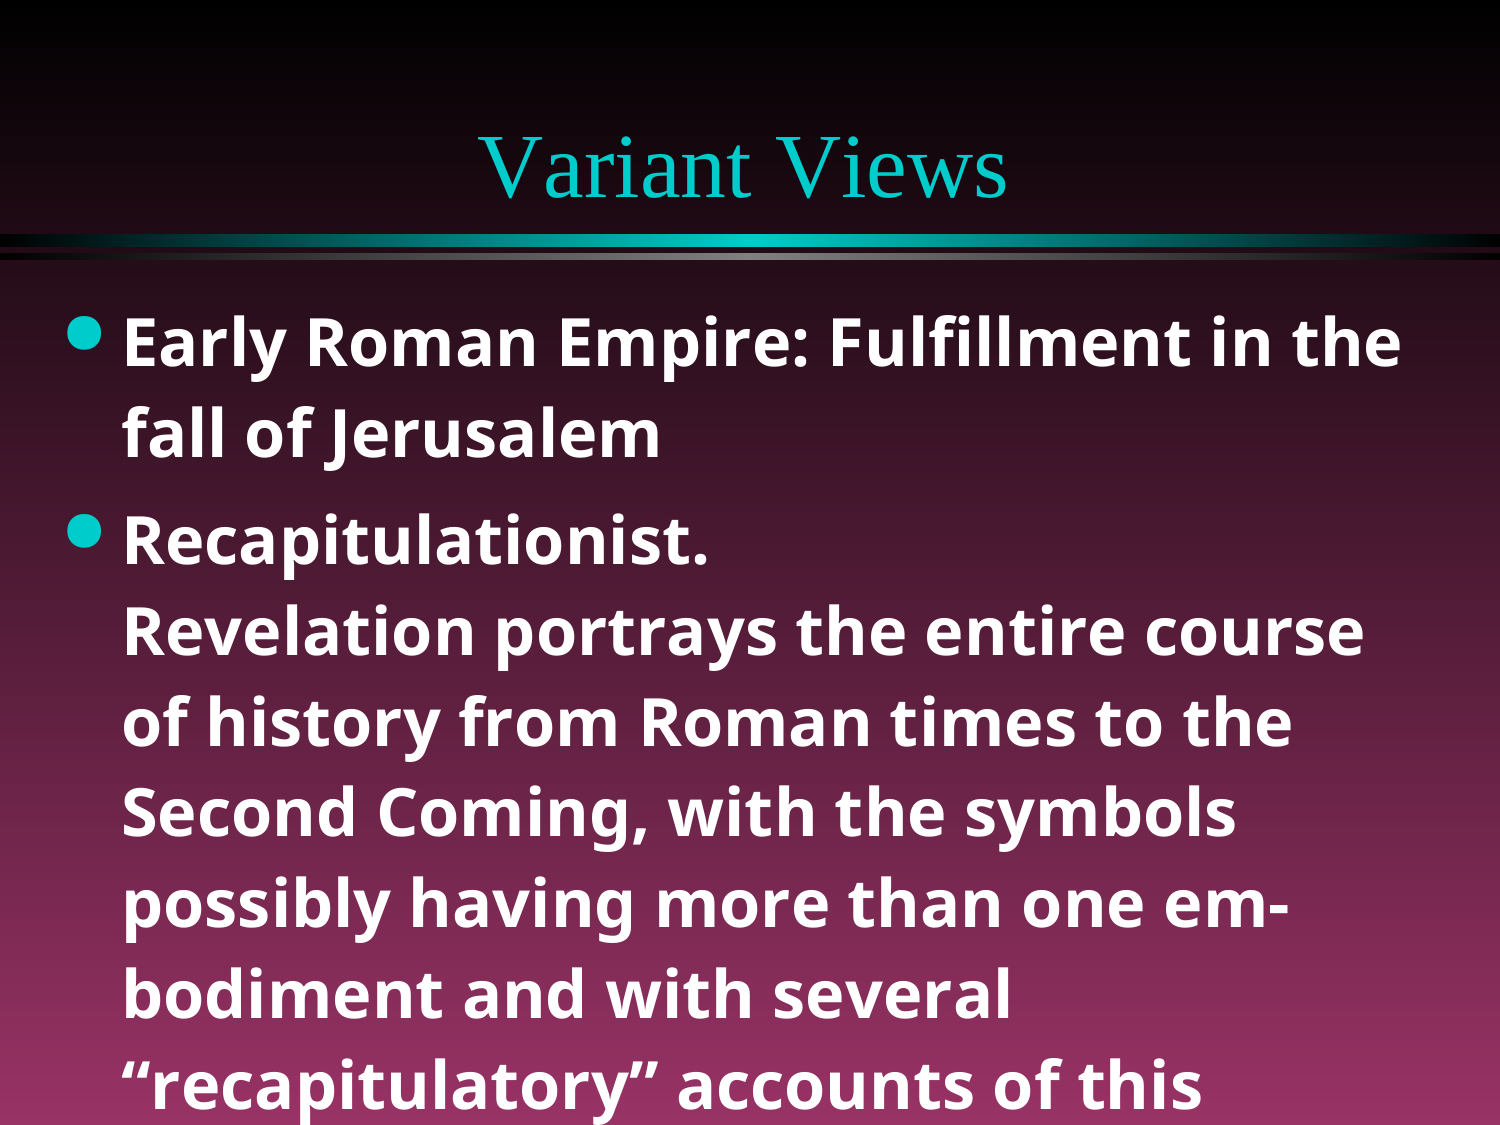

# Variant Views
Early Roman Empire: Fulfillment in the fall of Jerusalem
Recapitulationist.
Revelation portrays the entire course of history from Roman times to the Second Coming, with the symbols possibly having more than one em-bodiment and with several “recapitulatory” accounts of this period.